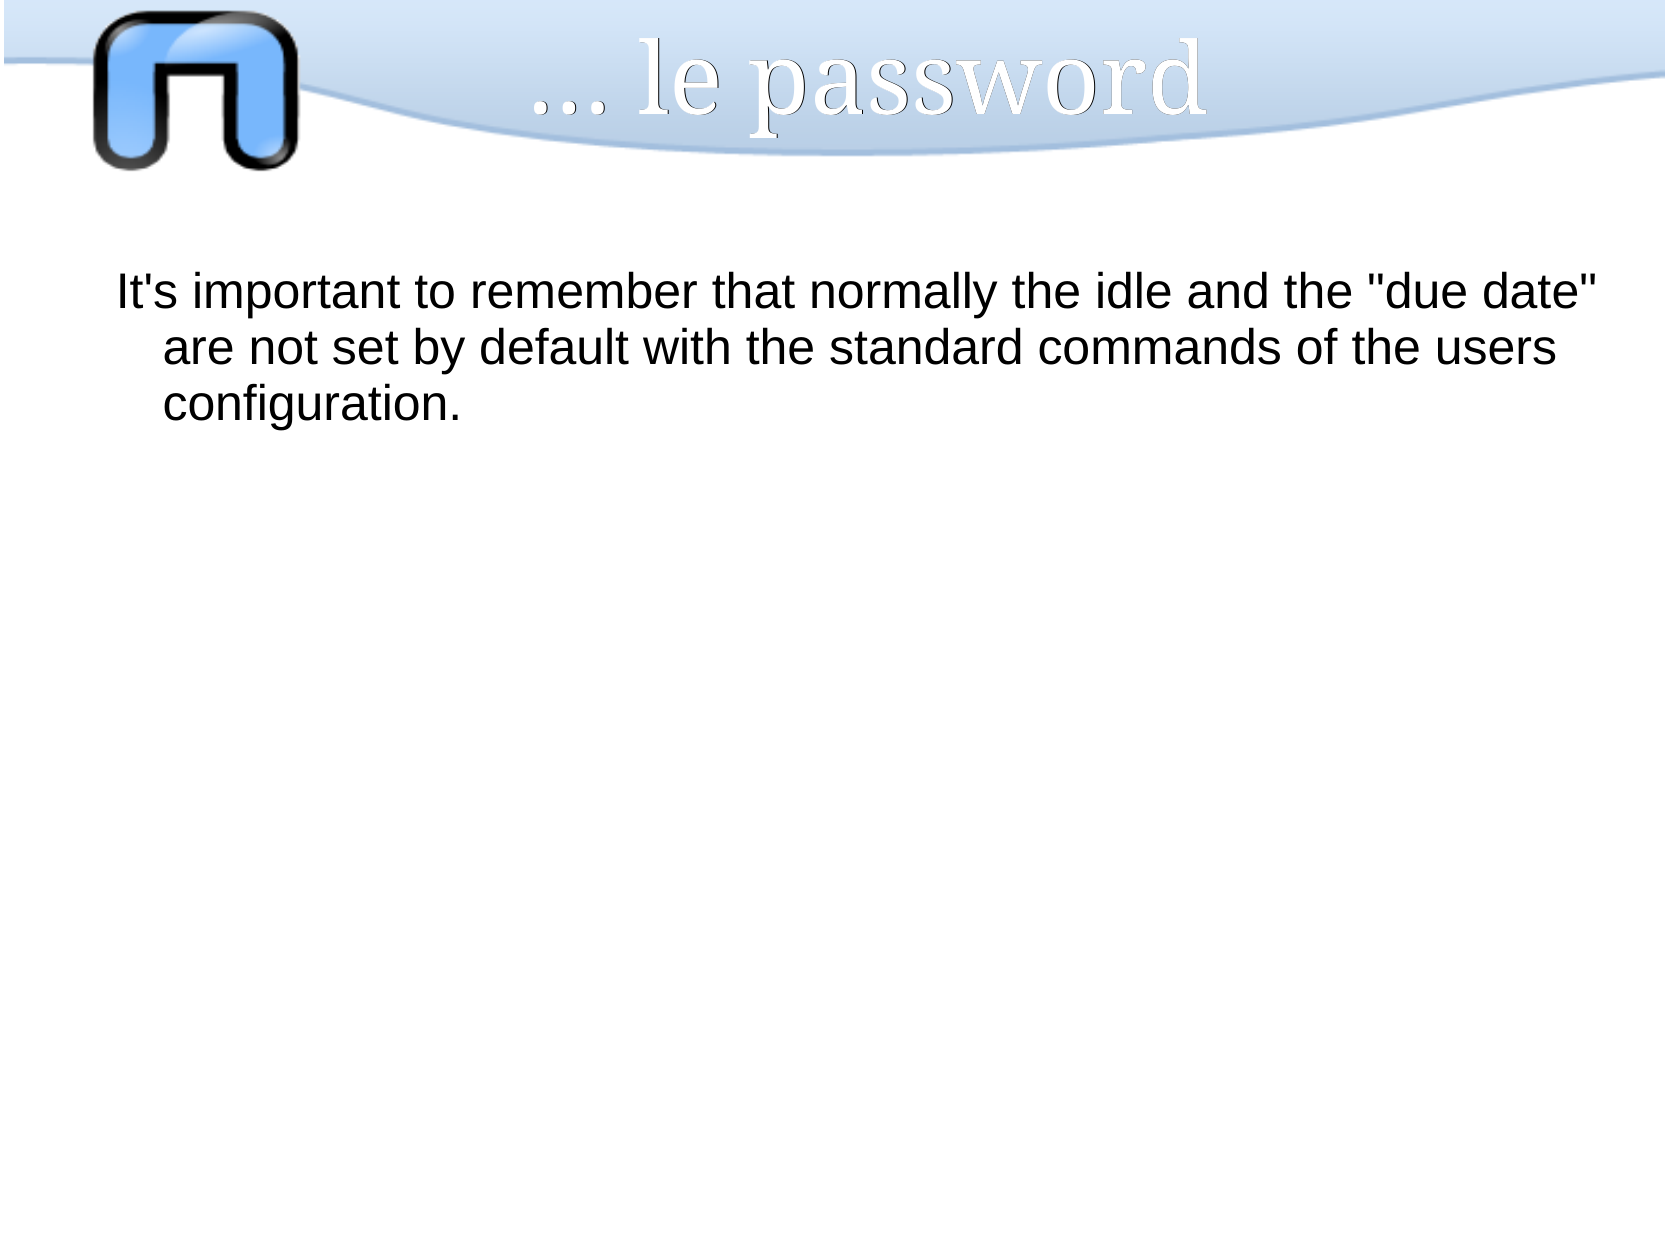

… le password
# It's important to remember that normally the idle and the "due date" are not set by default with the standard commands of the users configuration.